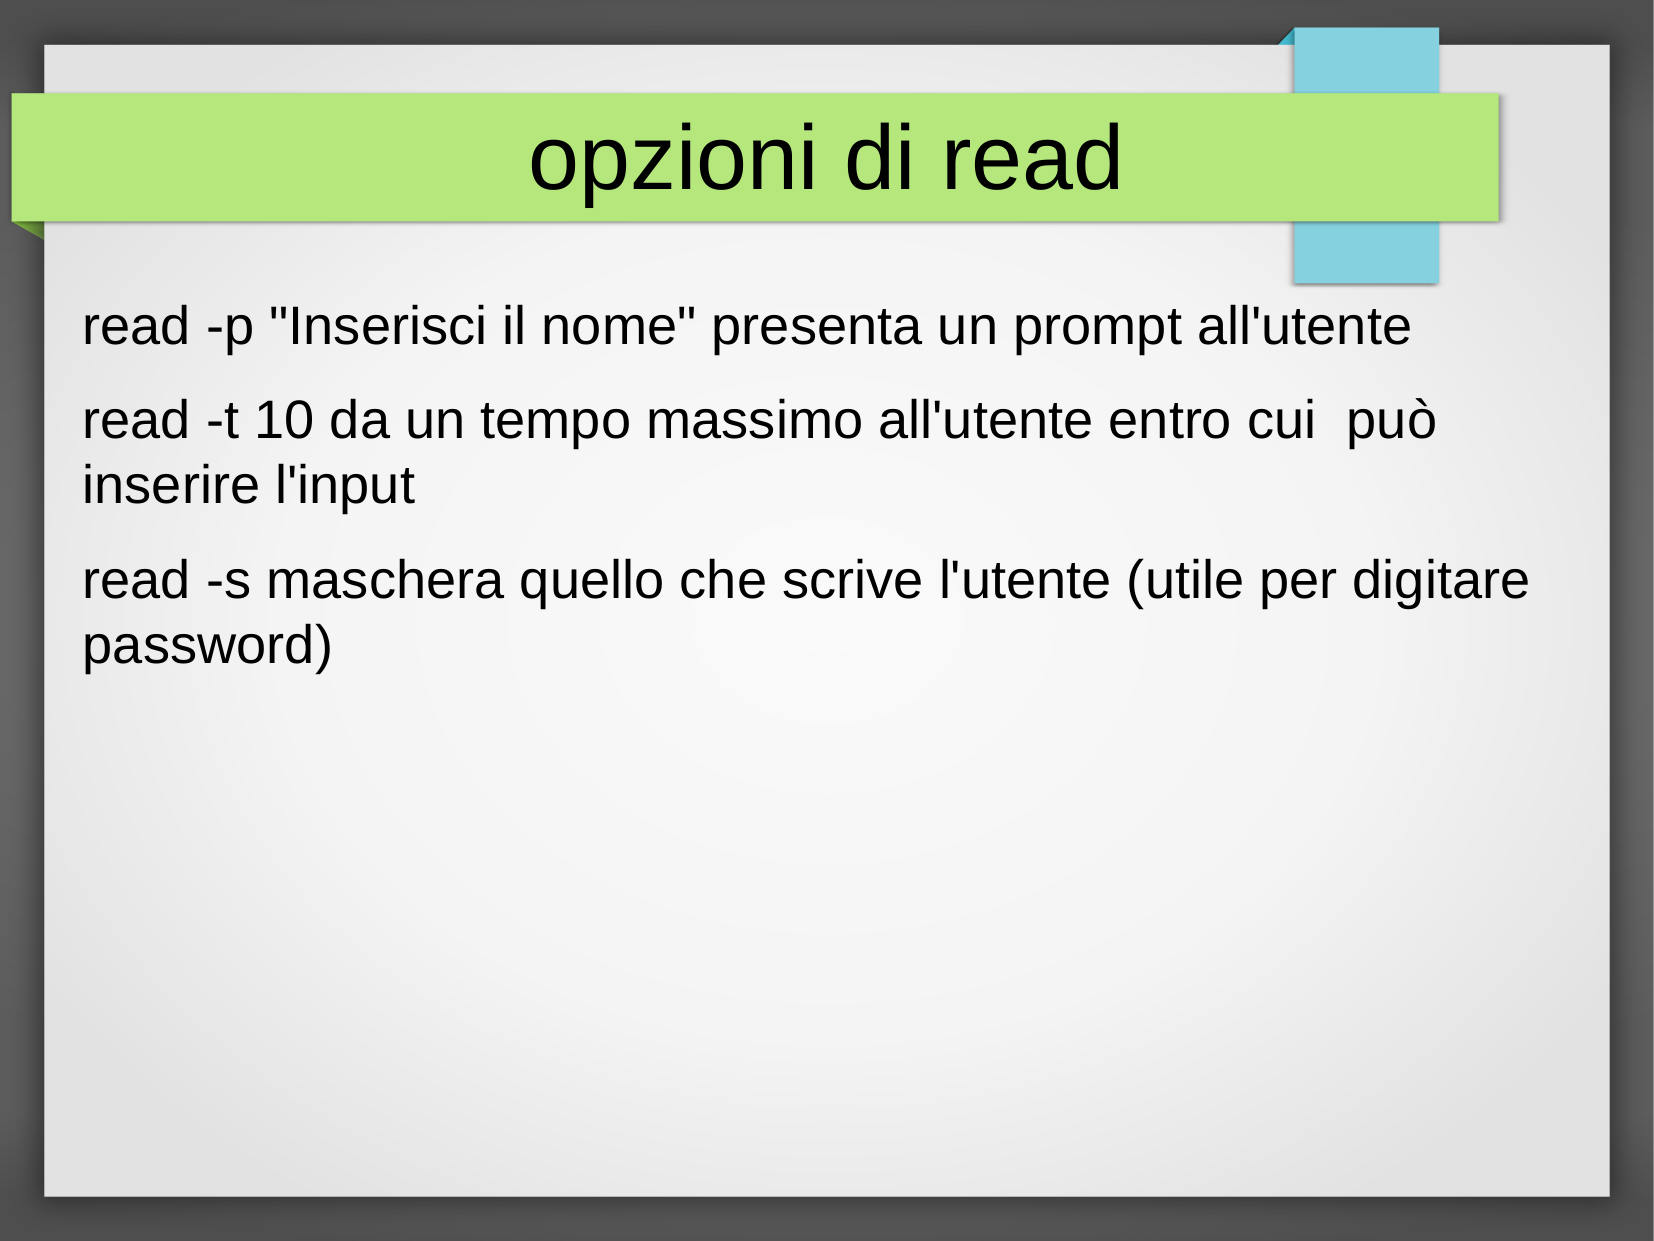

# opzioni di read
read -p "Inserisci il nome" presenta un prompt all'utente
read -t 10 da un tempo massimo all'utente entro cui può inserire l'input
read -s maschera quello che scrive l'utente (utile per digitare password)